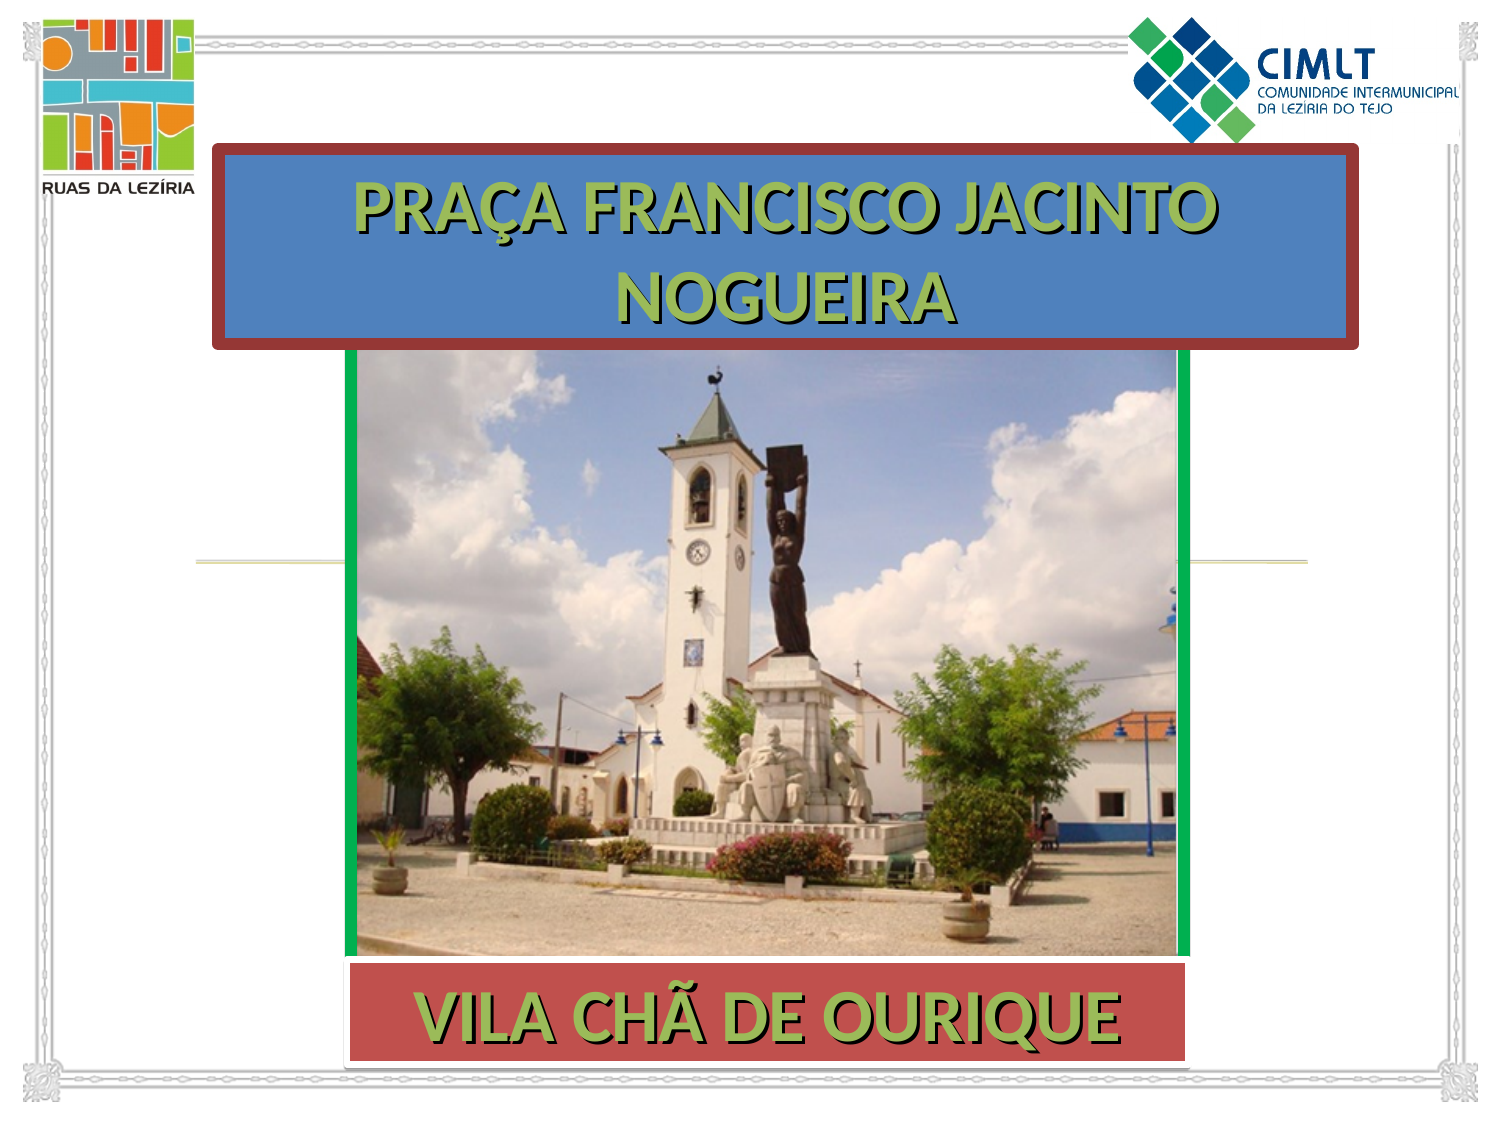

PRAÇA FRANCISCO JACINTO NOGUEIRA
VILA CHÃ DE OURIQUE